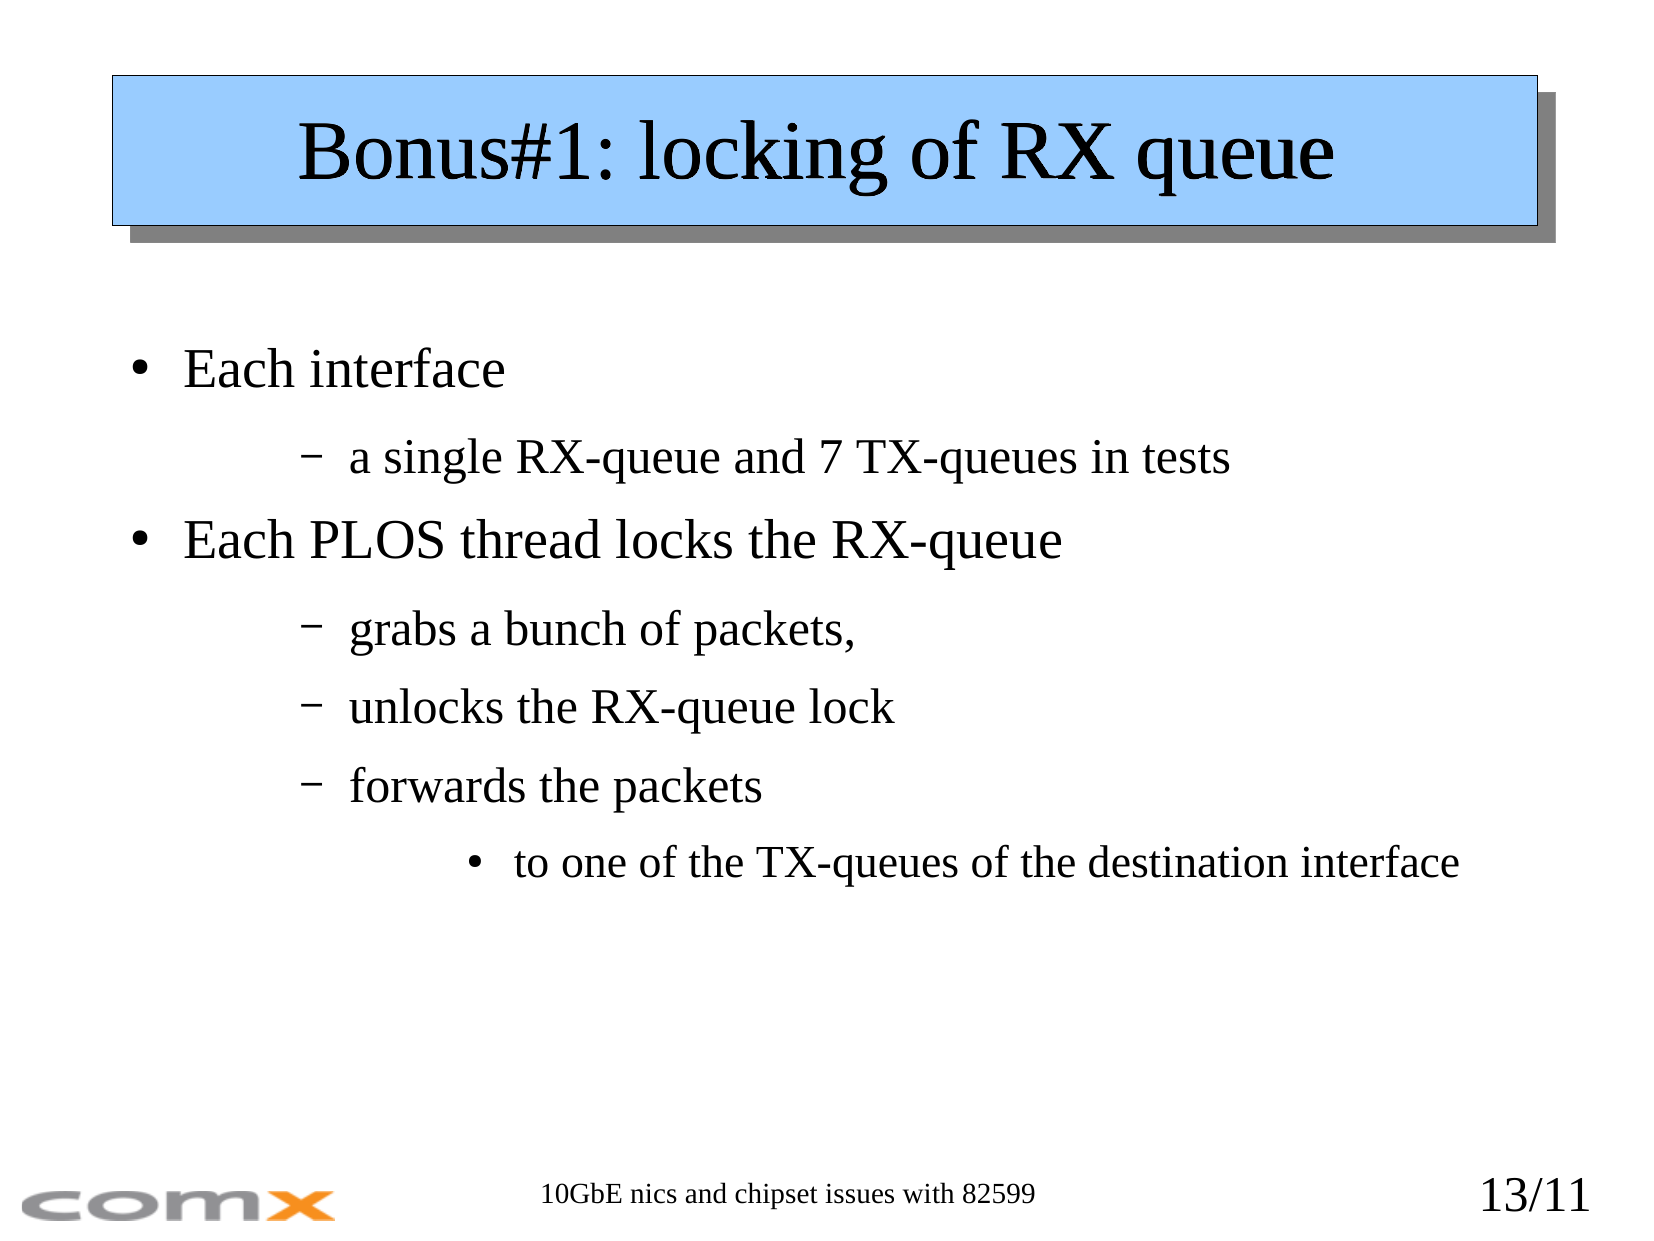

# Bonus#1: locking of RX queue
Each interface
a single RX-queue and 7 TX-queues in tests
Each PLOS thread locks the RX-queue
grabs a bunch of packets,
unlocks the RX-queue lock
forwards the packets
 to one of the TX-queues of the destination interface